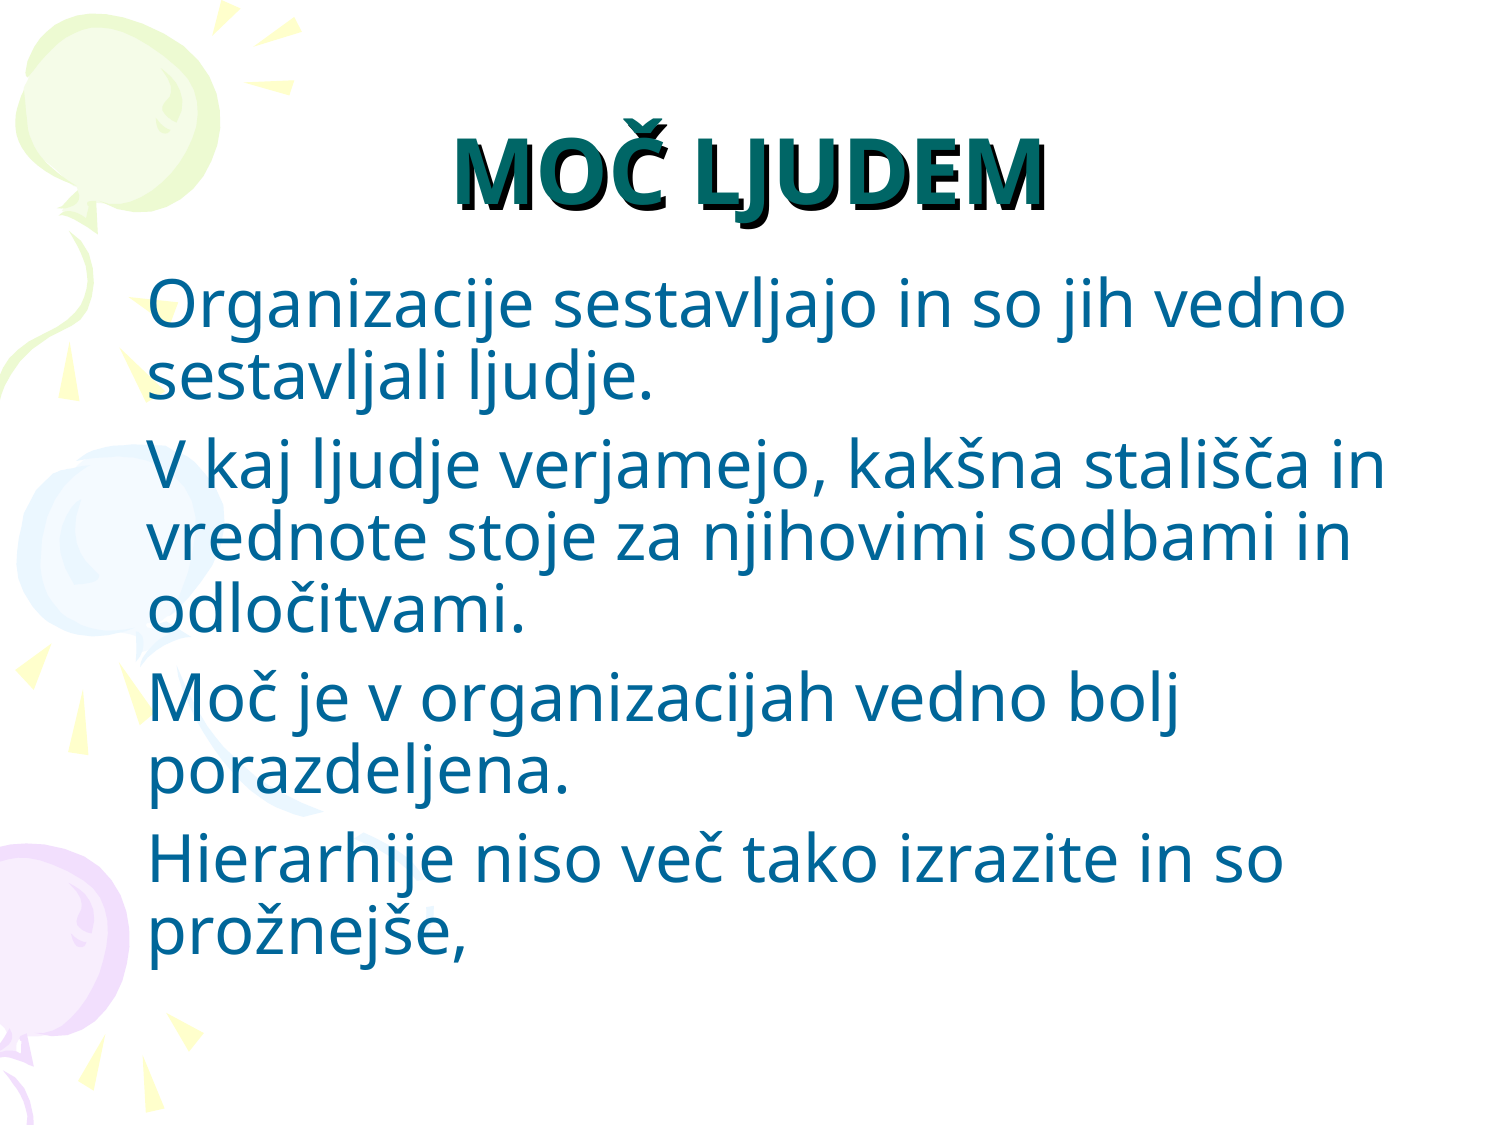

# MOČ LJUDEM
	Organizacije sestavljajo in so jih vedno sestavljali ljudje.
	V kaj ljudje verjamejo, kakšna stališča in vrednote stoje za njihovimi sodbami in odločitvami.
	Moč je v organizacijah vedno bolj porazdeljena.
	Hierarhije niso več tako izrazite in so prožnejše,